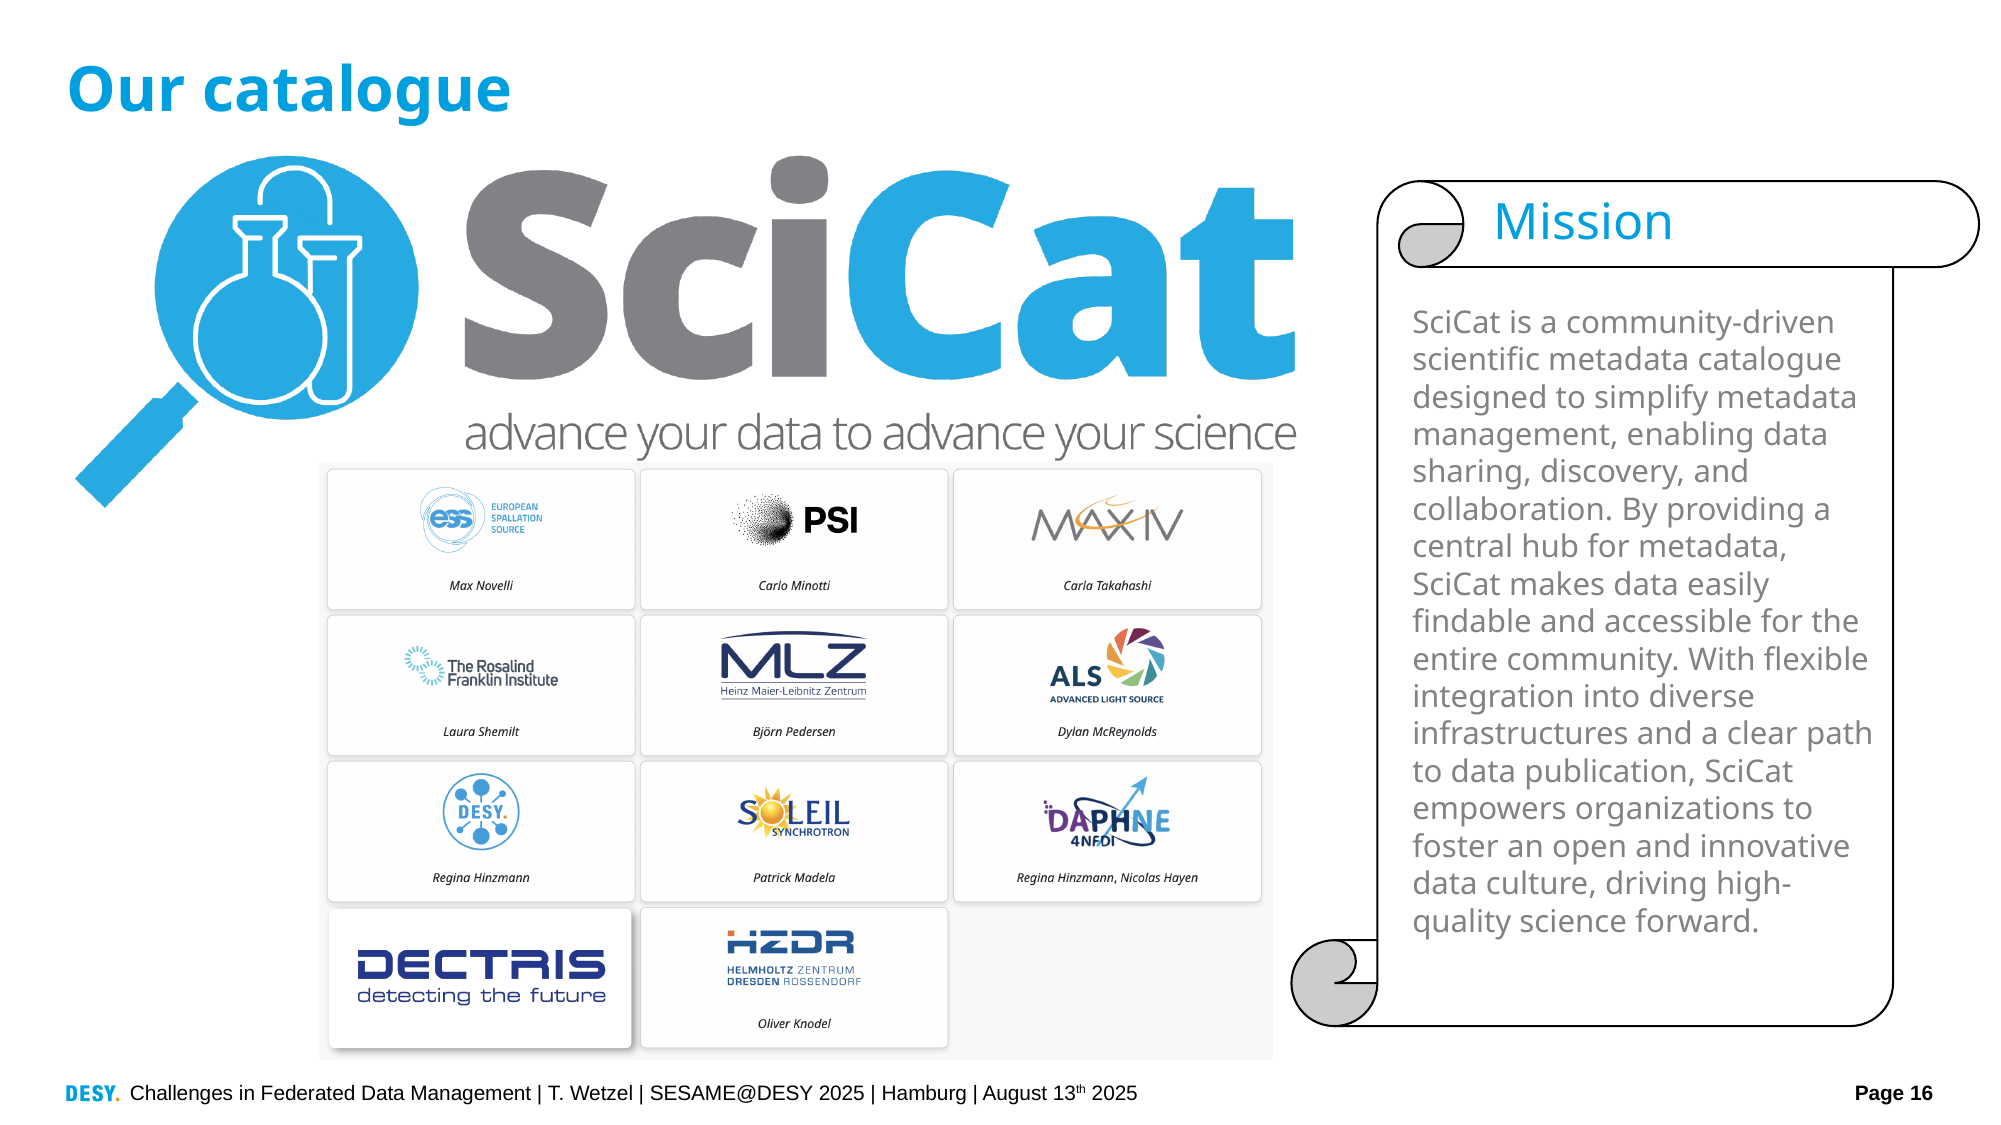

# Our catalogue
Mission
SciCat is a community-driven scientific metadata catalogue designed to simplify metadata management, enabling data sharing, discovery, and collaboration. By providing a central hub for metadata, SciCat makes data easily findable and accessible for the entire community. With flexible integration into diverse infrastructures and a clear path to data publication, SciCat empowers organizations to foster an open and innovative data culture, driving high-quality science forward.
DESY Open Data Portal Fuhrmann, Wetzel